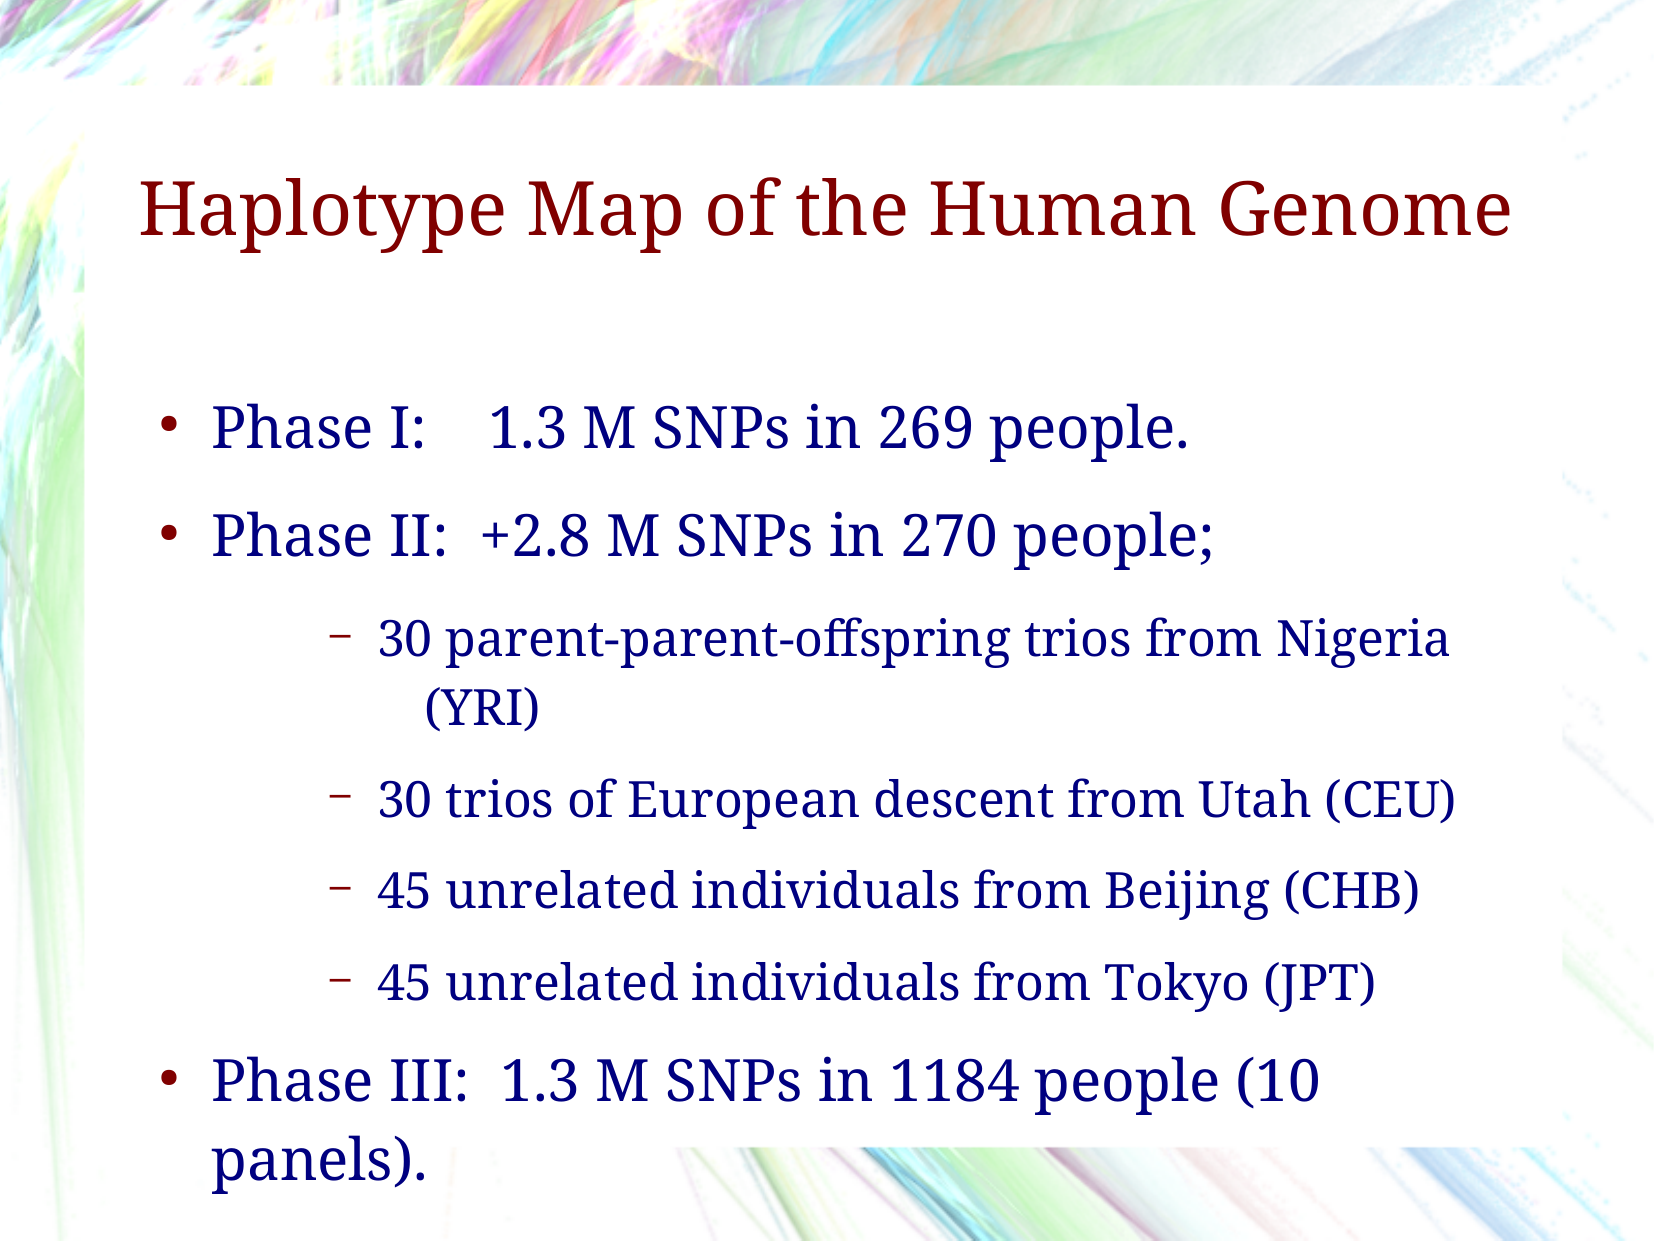

# Haplotype Map of the Human Genome
Phase I: 1.3 M SNPs in 269 people.
Phase II: +2.8 M SNPs in 270 people;
30 parent-parent-offspring trios from Nigeria (YRI)
30 trios of European descent from Utah (CEU)
45 unrelated individuals from Beijing (CHB)
45 unrelated individuals from Tokyo (JPT)
Phase III: 1.3 M SNPs in 1184 people (10 panels).